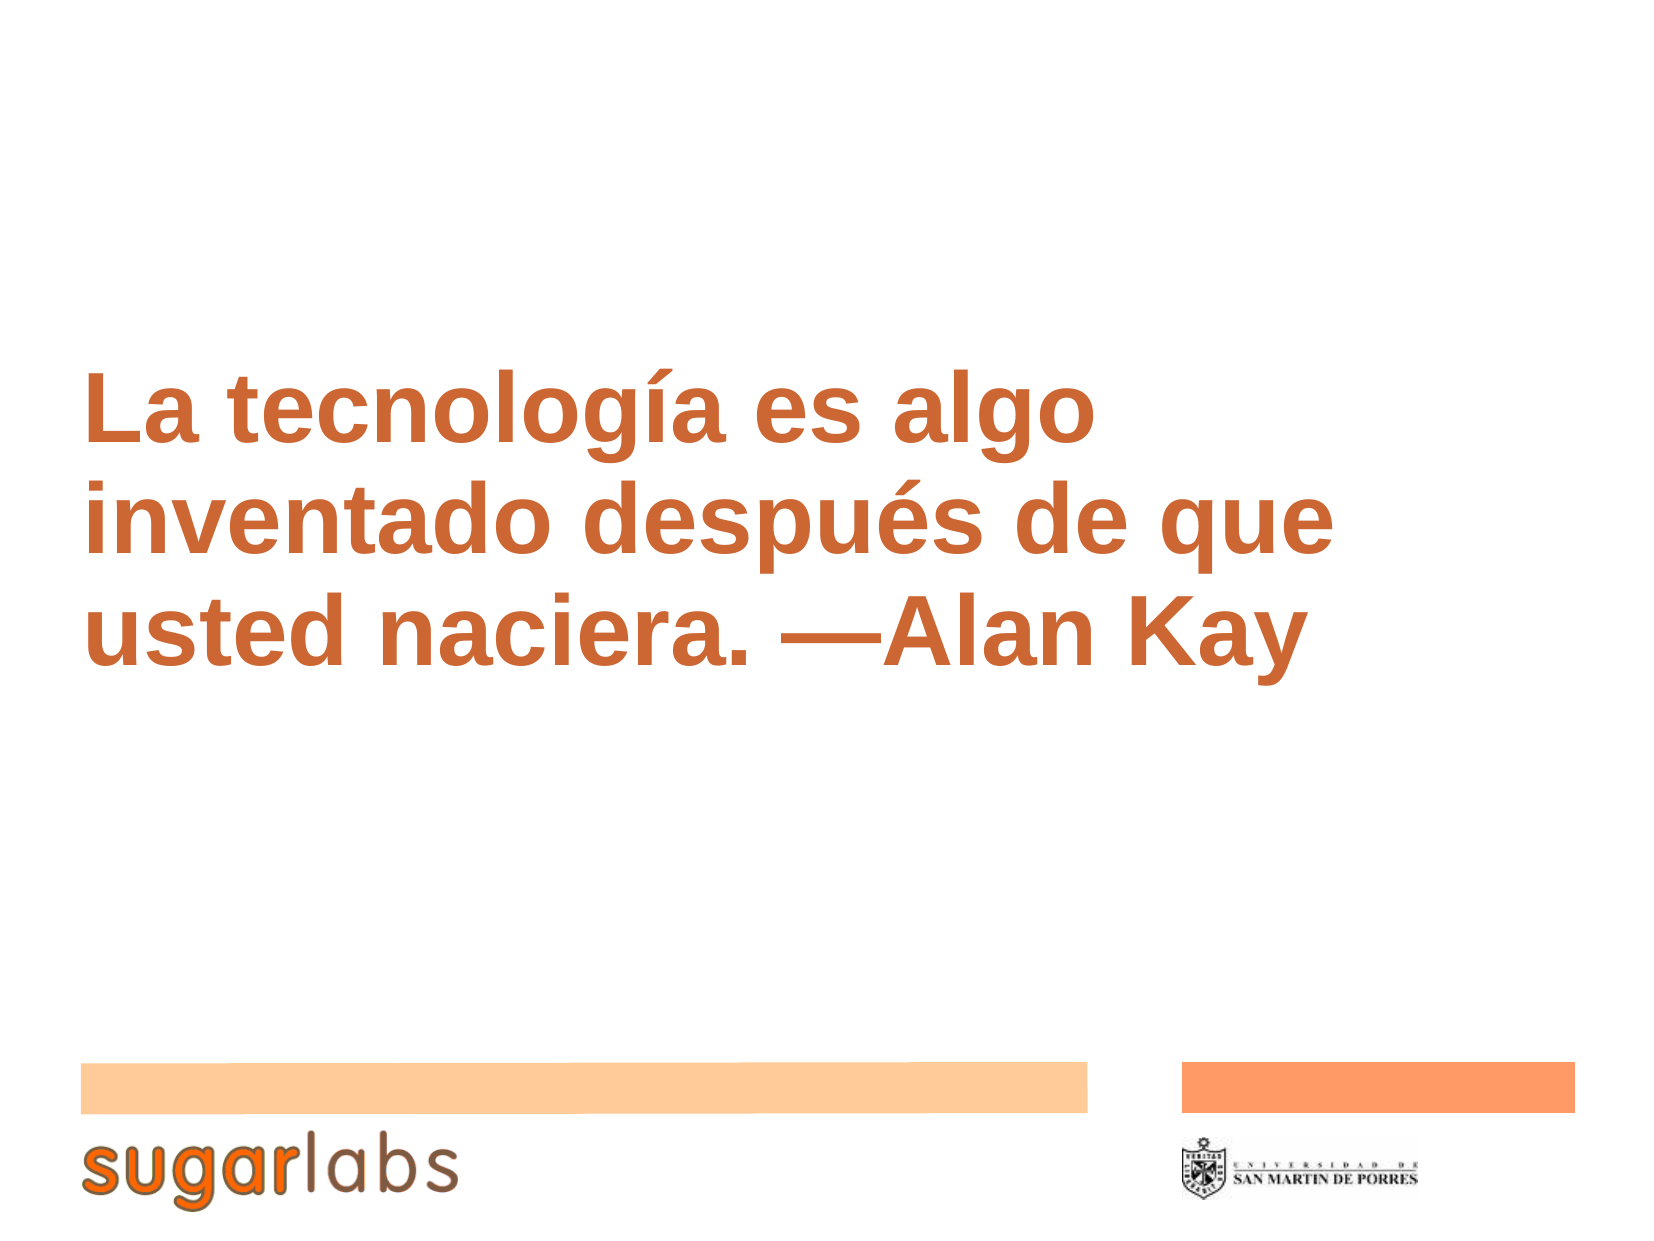

# La tecnología es algo inventado después de que usted naciera. —Alan Kay